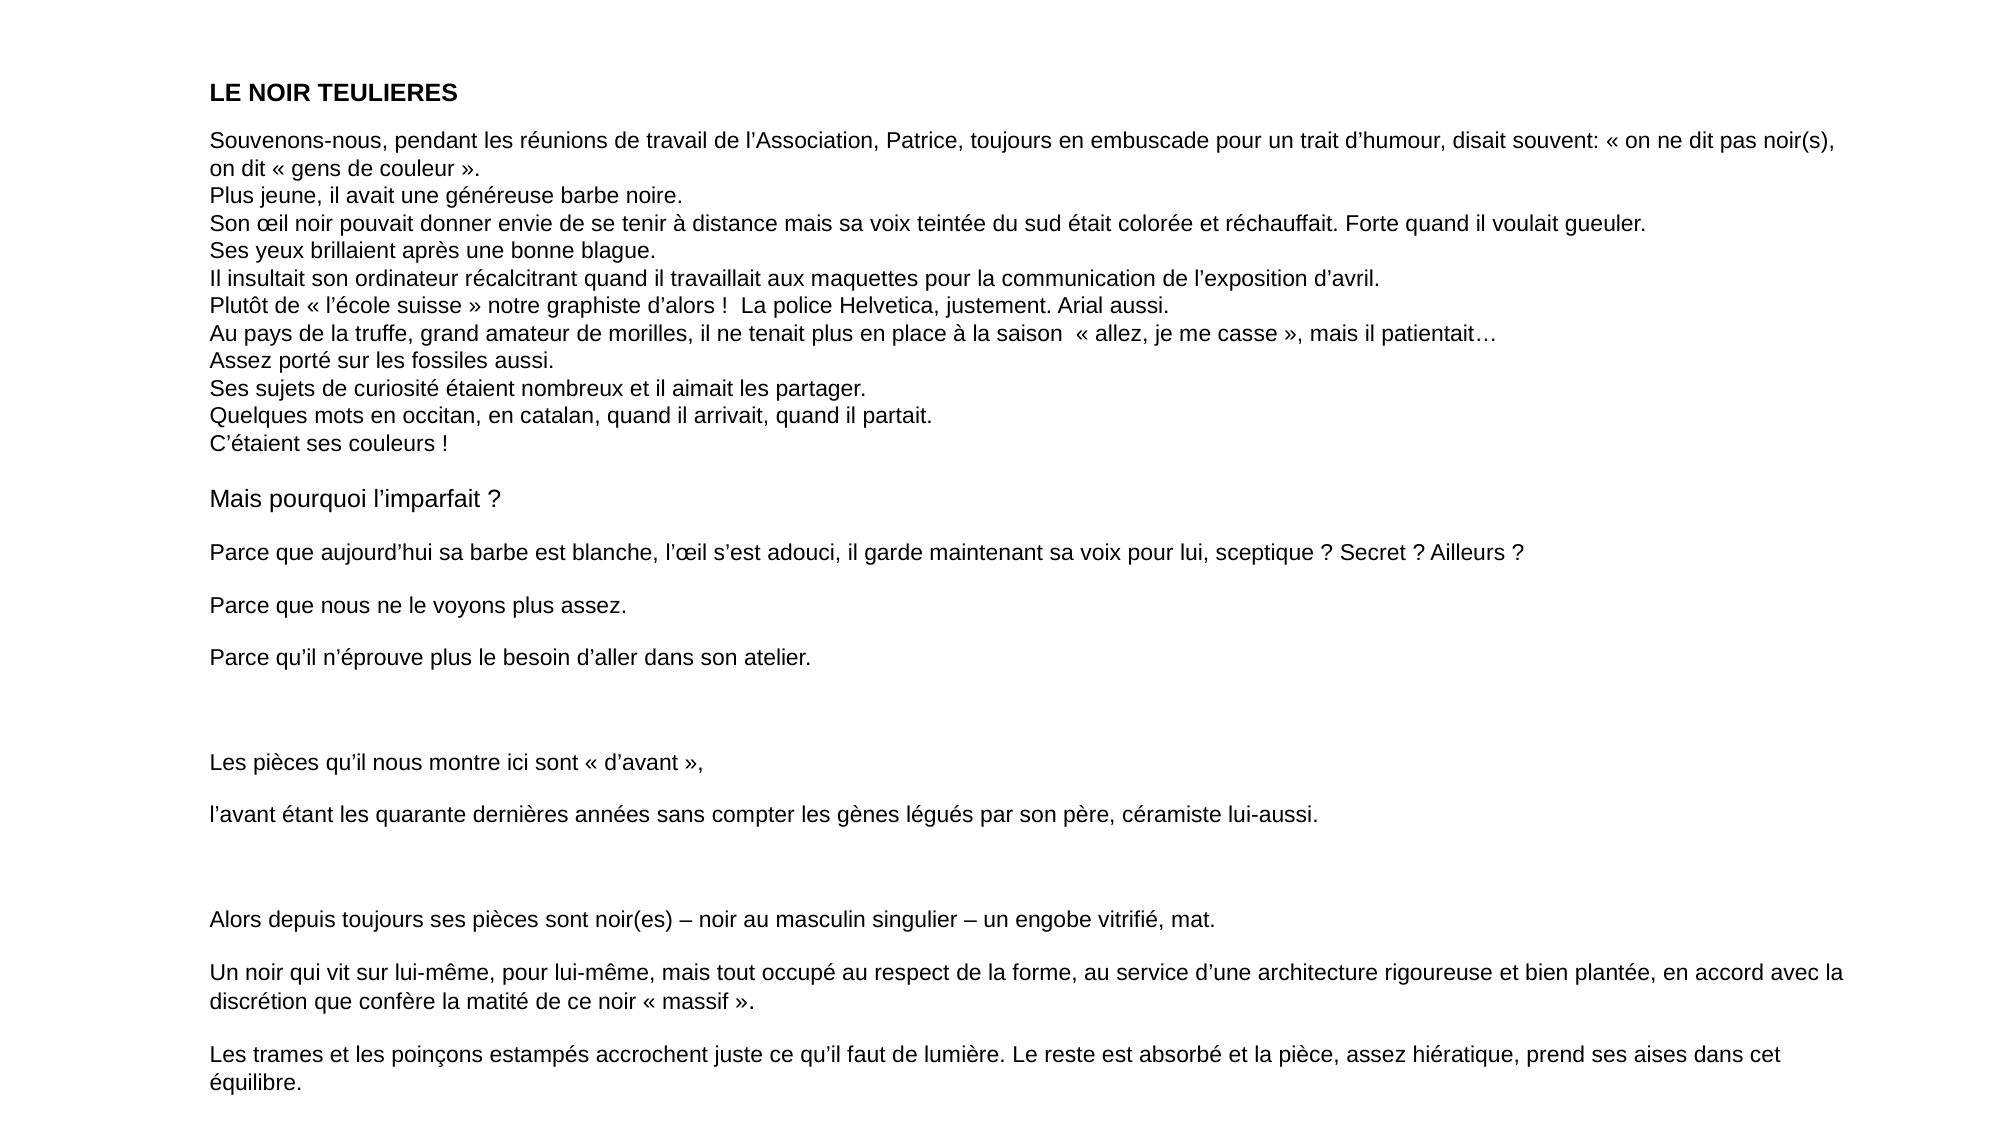

LE NOIR TEULIERES
Souvenons-nous, pendant les réunions de travail de l’Association, Patrice, toujours en embuscade pour un trait d’humour, disait souvent: « on ne dit pas noir(s), on dit « gens de couleur ».
Plus jeune, il avait une généreuse barbe noire.
Son œil noir pouvait donner envie de se tenir à distance mais sa voix teintée du sud était colorée et réchauffait. Forte quand il voulait gueuler.
Ses yeux brillaient après une bonne blague.
Il insultait son ordinateur récalcitrant quand il travaillait aux maquettes pour la communication de l’exposition d’avril.
Plutôt de « l’école suisse » notre graphiste d’alors ! La police Helvetica, justement. Arial aussi.
Au pays de la truffe, grand amateur de morilles, il ne tenait plus en place à la saison  « allez, je me casse », mais il patientait…
Assez porté sur les fossiles aussi.
Ses sujets de curiosité étaient nombreux et il aimait les partager.
Quelques mots en occitan, en catalan, quand il arrivait, quand il partait.
C’étaient ses couleurs !
Mais pourquoi l’imparfait ?
Parce que aujourd’hui sa barbe est blanche, l’œil s’est adouci, il garde maintenant sa voix pour lui, sceptique ? Secret ? Ailleurs ?
Parce que nous ne le voyons plus assez.
Parce qu’il n’éprouve plus le besoin d’aller dans son atelier.
Les pièces qu’il nous montre ici sont « d’avant »,
l’avant étant les quarante dernières années sans compter les gènes légués par son père, céramiste lui-aussi.
Alors depuis toujours ses pièces sont noir(es) – noir au masculin singulier – un engobe vitrifié, mat.
Un noir qui vit sur lui-même, pour lui-même, mais tout occupé au respect de la forme, au service d’une architecture rigoureuse et bien plantée, en accord avec la discrétion que confère la matité de ce noir « massif ».
Les trames et les poinçons estampés accrochent juste ce qu’il faut de lumière. Le reste est absorbé et la pièce, assez hiératique, prend ses aises dans cet équilibre.
Nous avons plusieurs fois honoré le noir dans cette maison.
La récidive est heureuse aujourd’hui avec le noir Teulières, avec sa couleur.
« Patrice, tes amis sont avec toi, juste à côté ».
Jean-Michel PRÊT – Novembre 2017